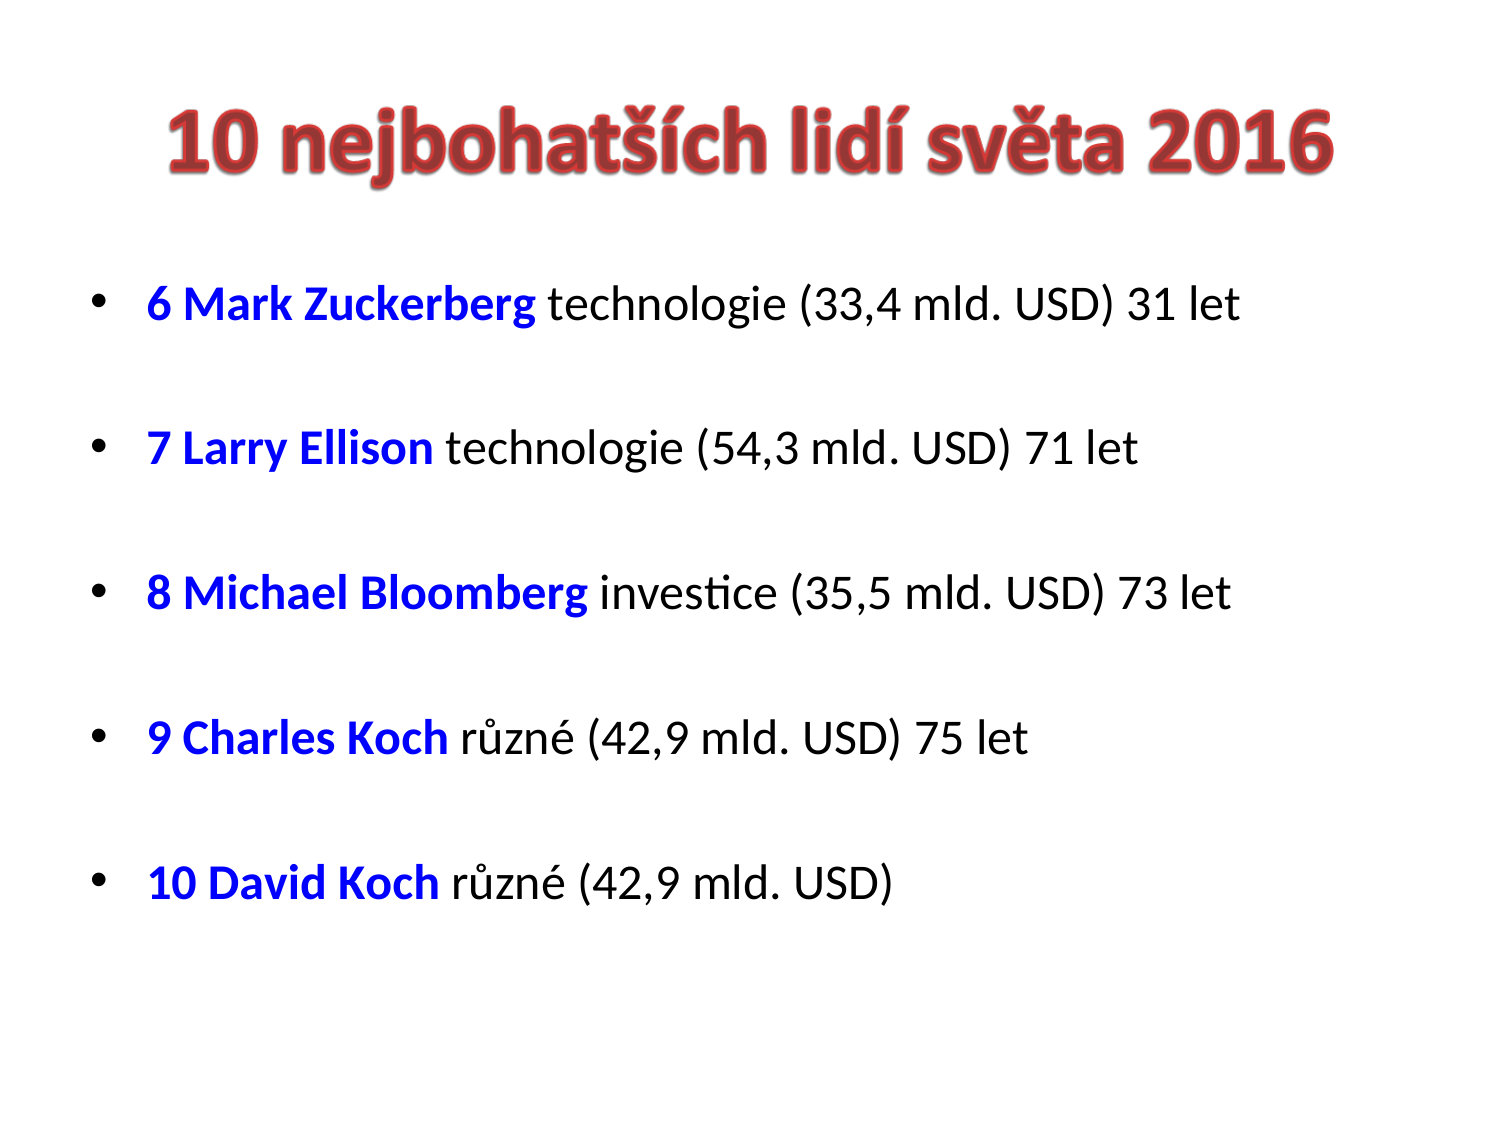

# 6 Mark Zuckerberg technologie (33,4 mld. USD) 31 let
7 Larry Ellison technologie (54,3 mld. USD) 71 let
8 Michael Bloomberg investice (35,5 mld. USD) 73 let
9 Charles Koch různé (42,9 mld. USD) 75 let
10 David Koch různé (42,9 mld. USD)